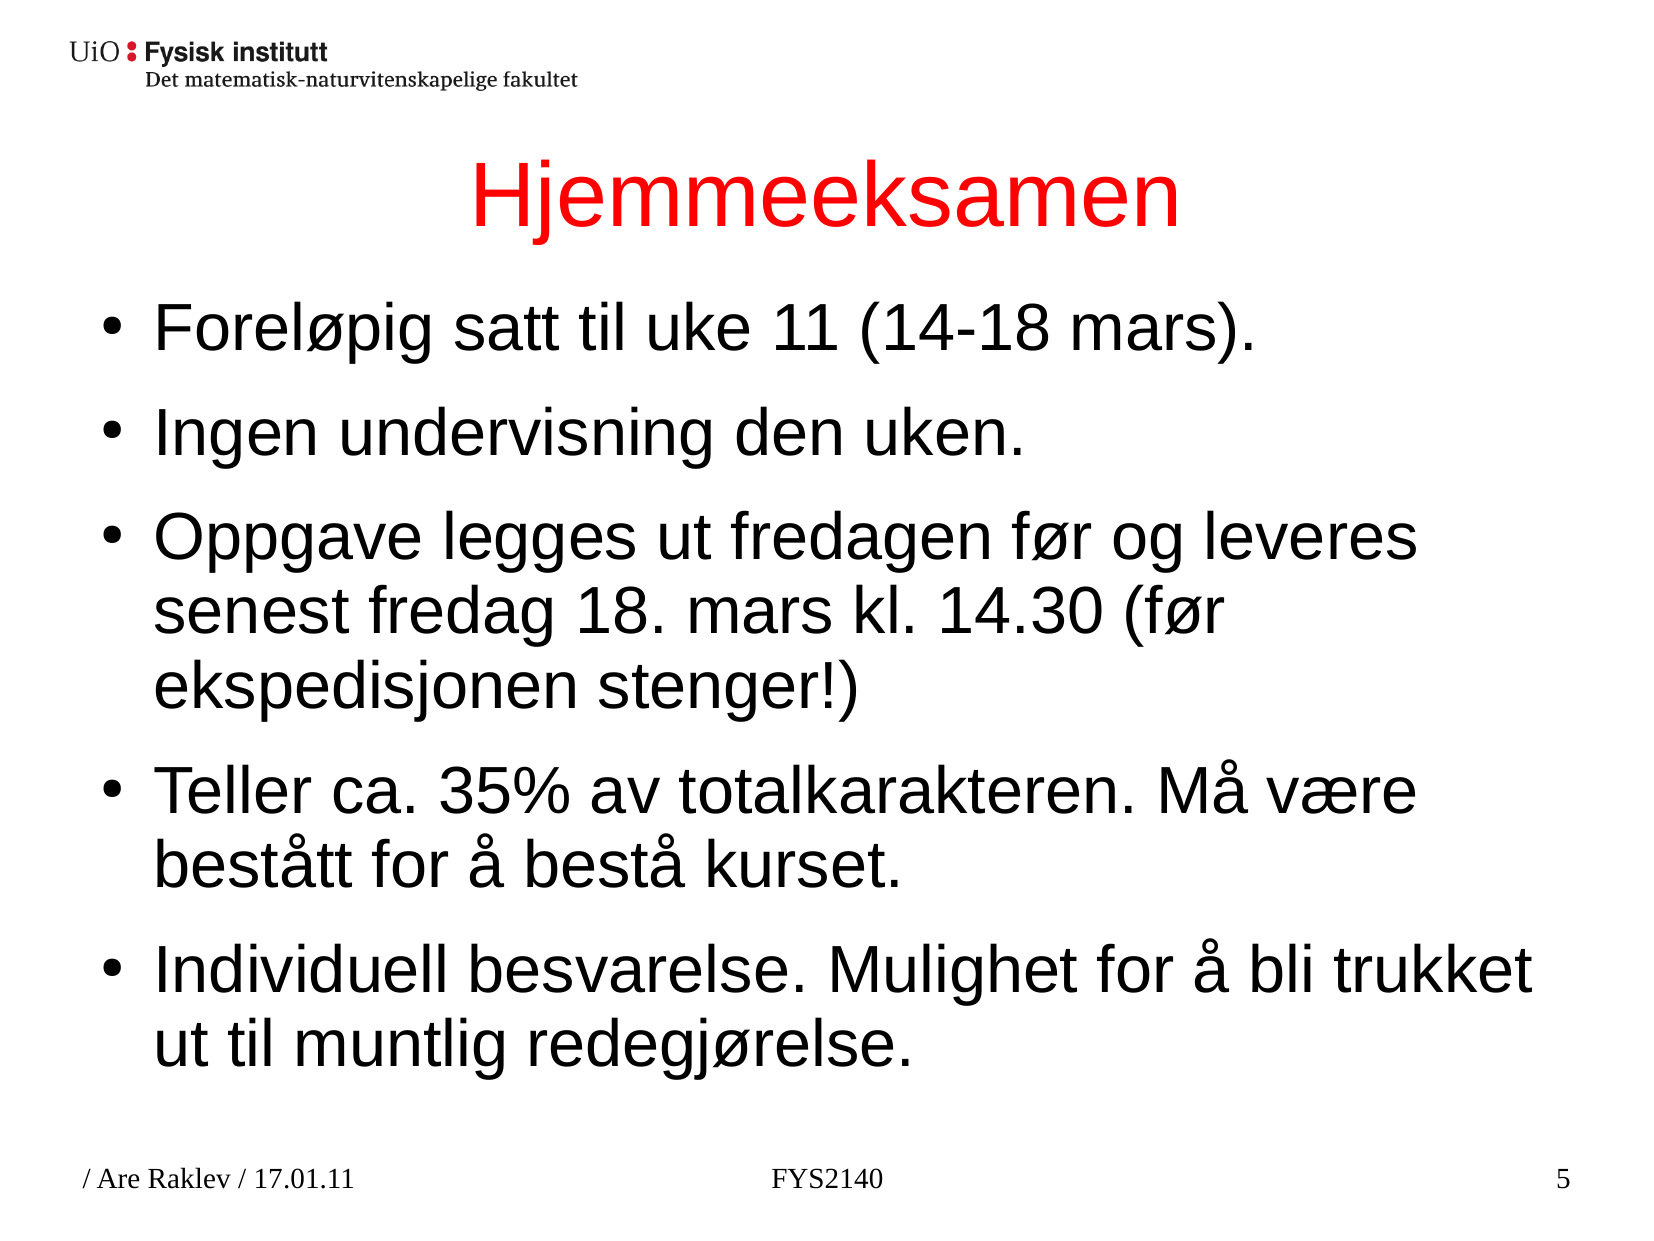

# Hjemmeeksamen
Foreløpig satt til uke 11 (14-18 mars).
Ingen undervisning den uken.
Oppgave legges ut fredagen før og leveres senest fredag 18. mars kl. 14.30 (før ekspedisjonen stenger!)
Teller ca. 35% av totalkarakteren. Må være bestått for å bestå kurset.
Individuell besvarelse. Mulighet for å bli trukket ut til muntlig redegjørelse.
/ Are Raklev / 17.01.11
FYS2140
5